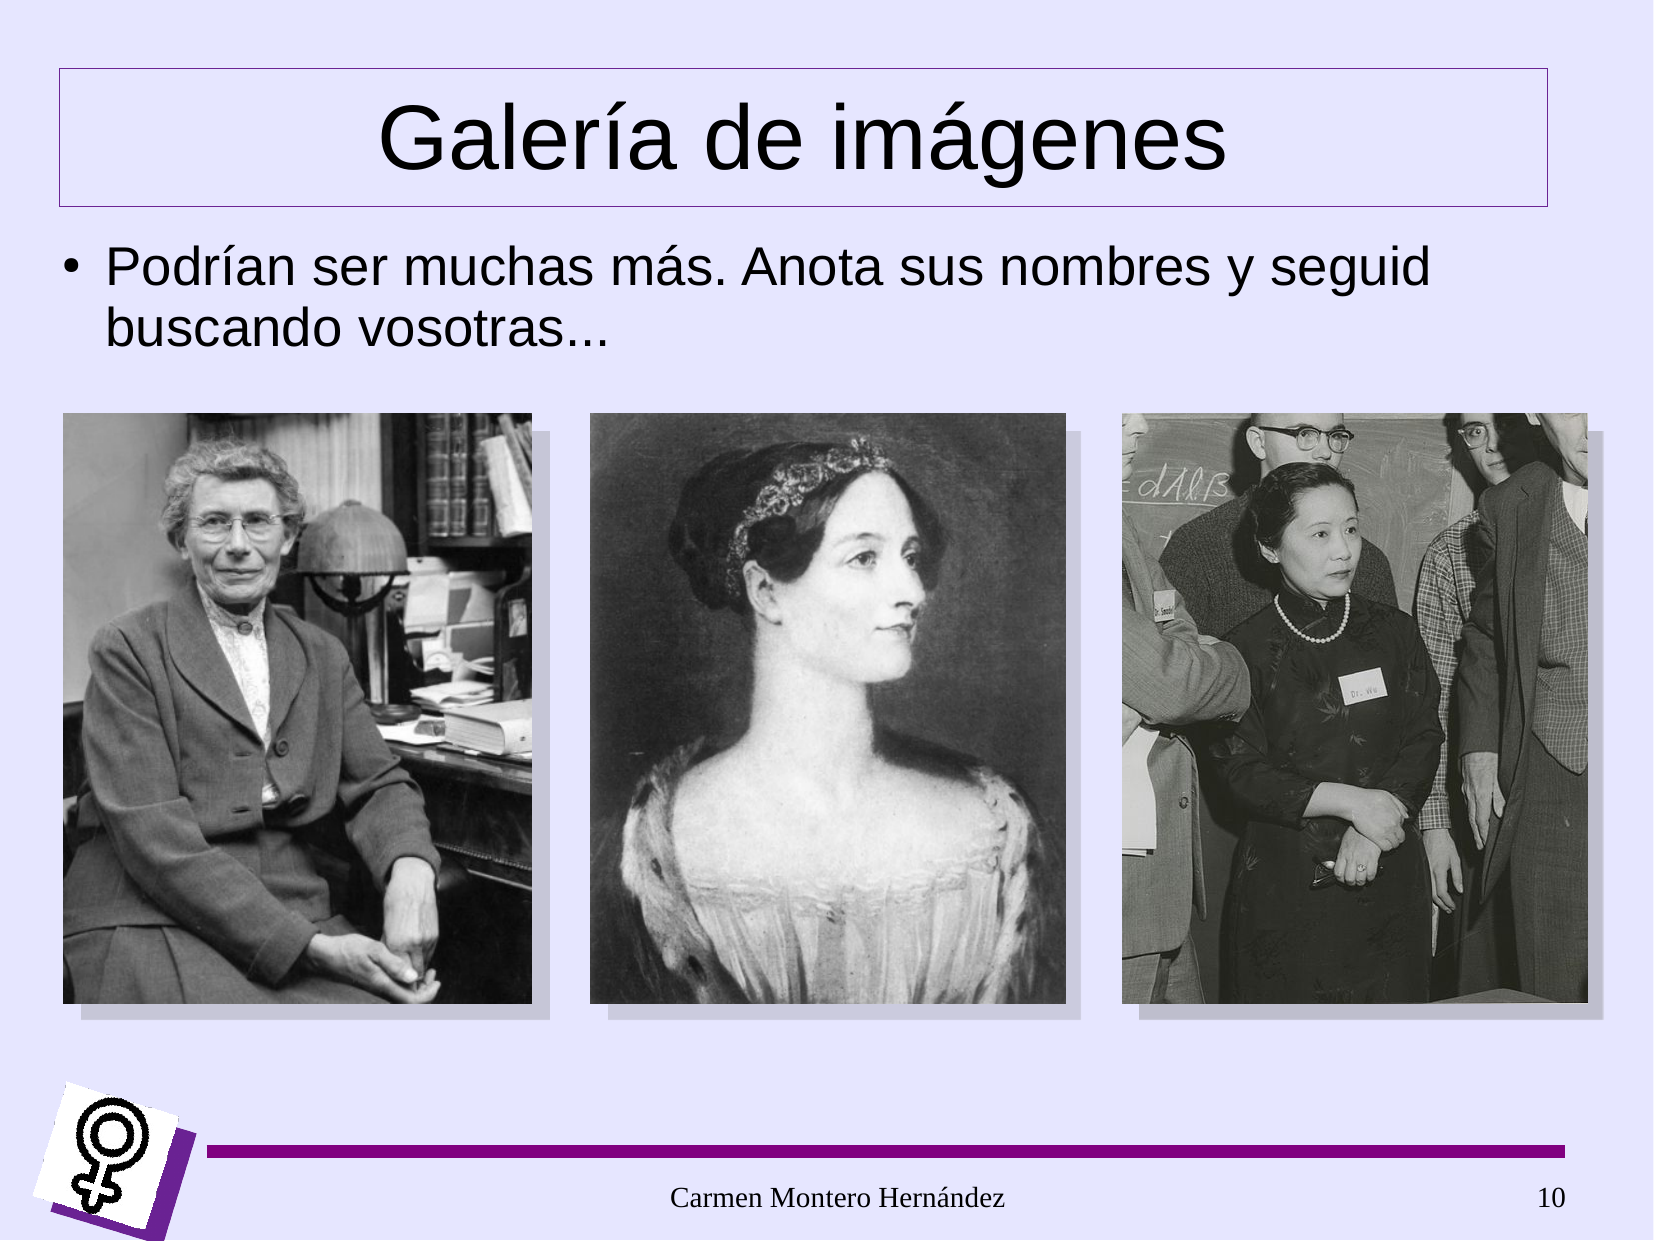

# Galería de imágenes
Podrían ser muchas más. Anota sus nombres y seguid buscando vosotras...
Carmen Montero Hernández
10